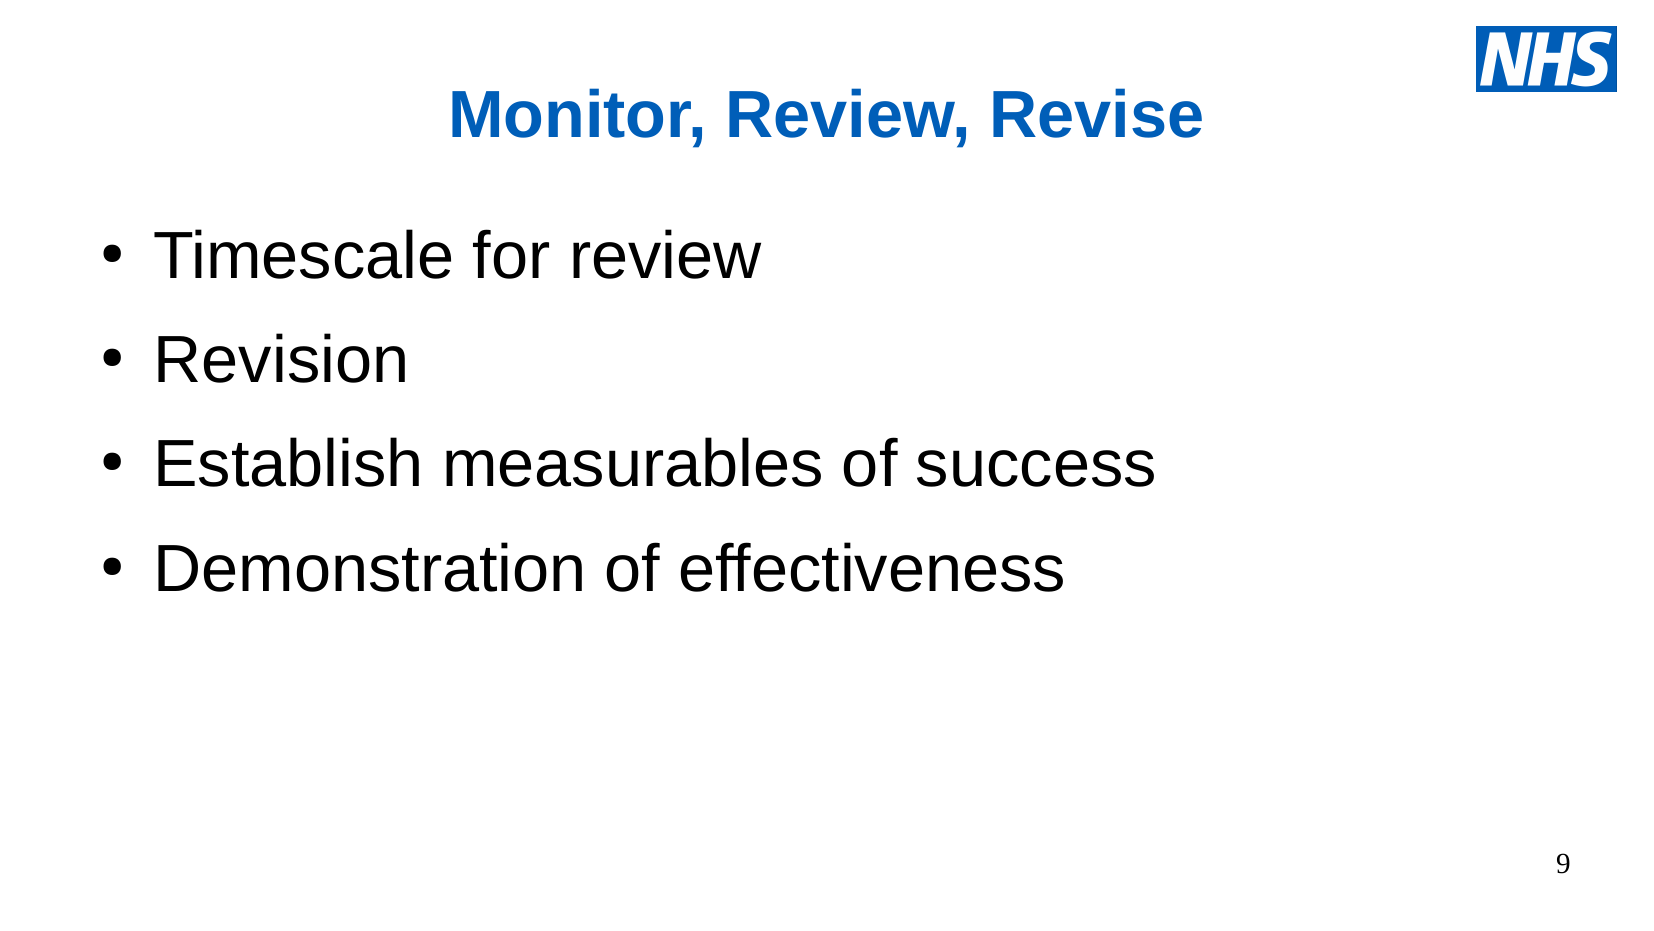

# Monitor, Review, Revise
Timescale for review
Revision
Establish measurables of success
Demonstration of effectiveness
9